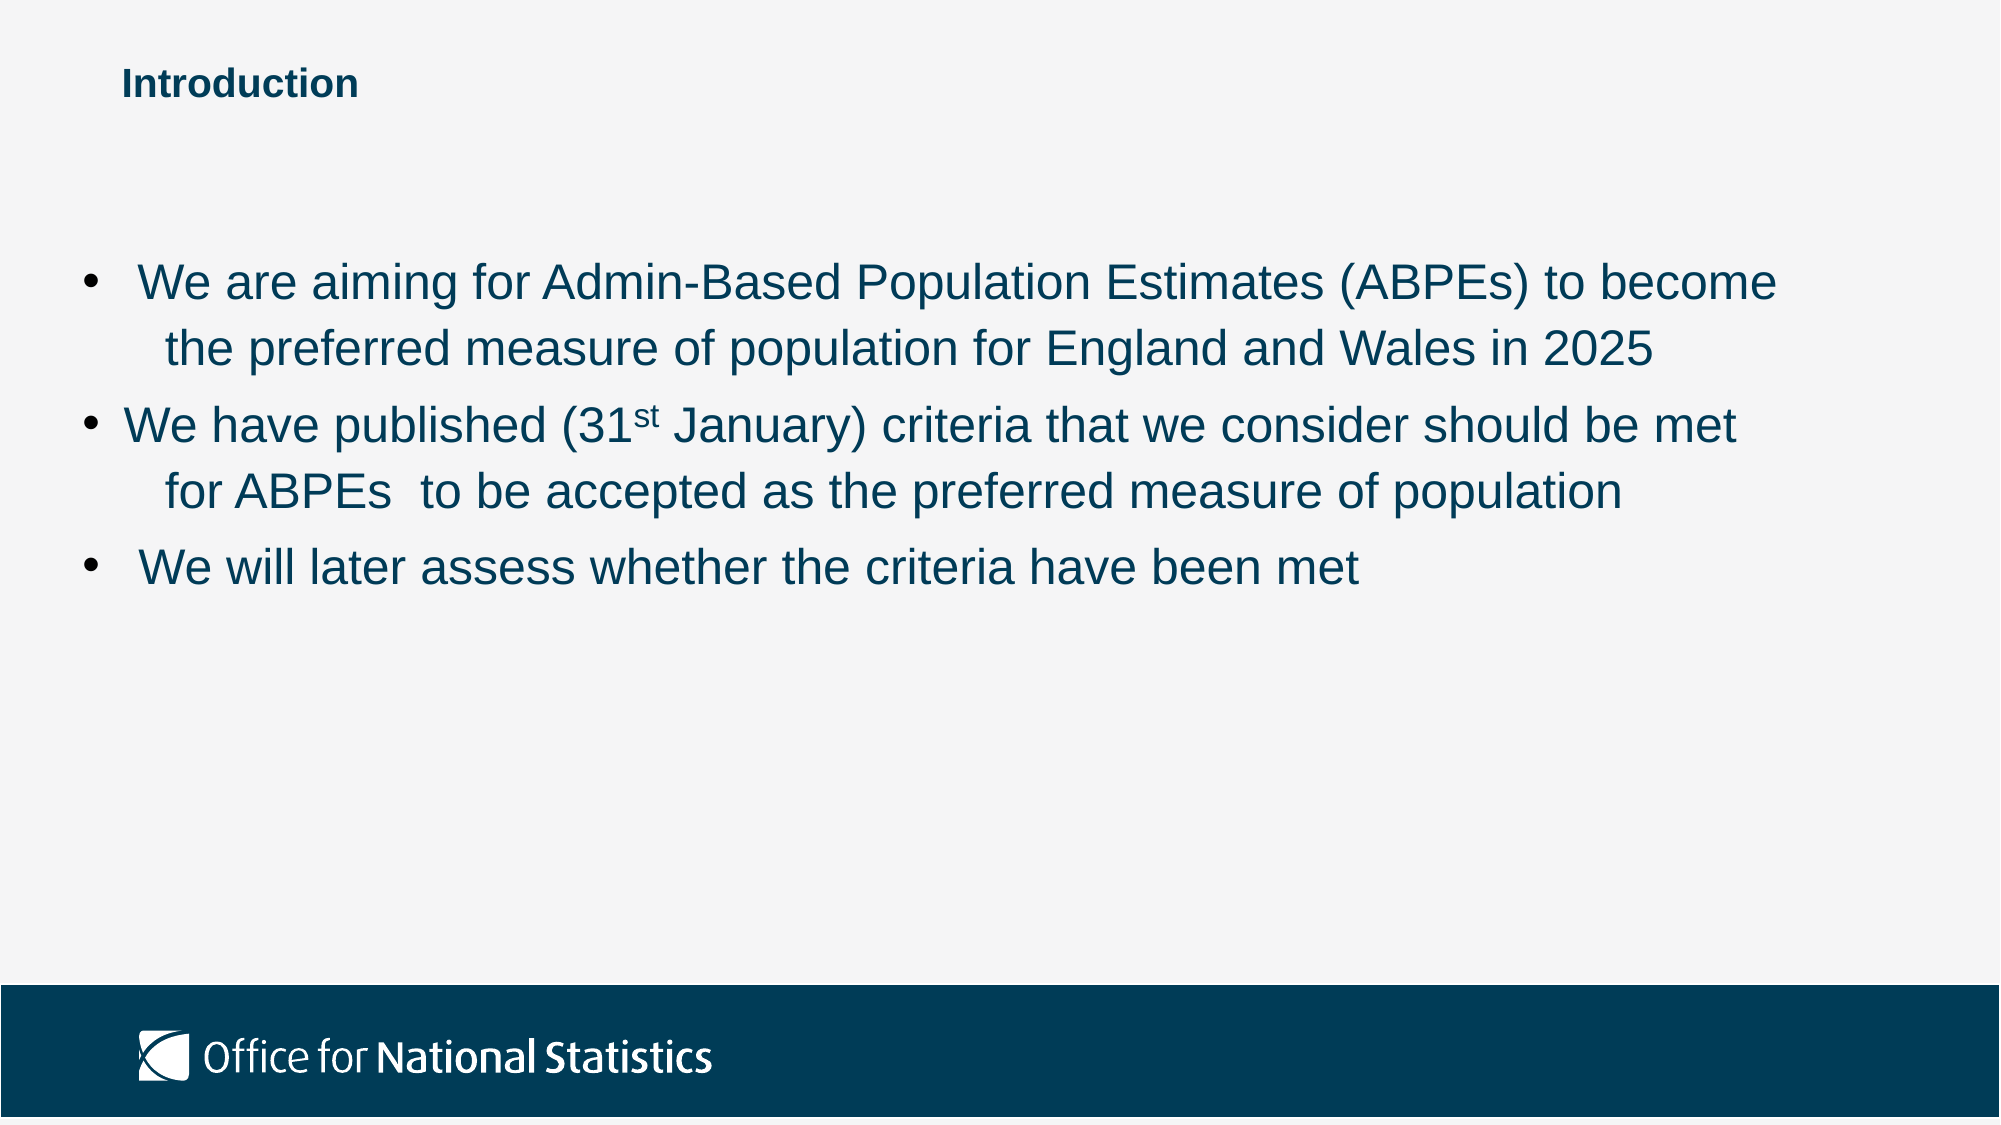

# Introduction
 We are aiming for Admin-Based Population Estimates (ABPEs) to become the preferred measure of population for England and Wales in 2025
We have published (31st January) criteria that we consider should be met for ABPEs to be accepted as the preferred measure of population
We will later assess whether the criteria have been met